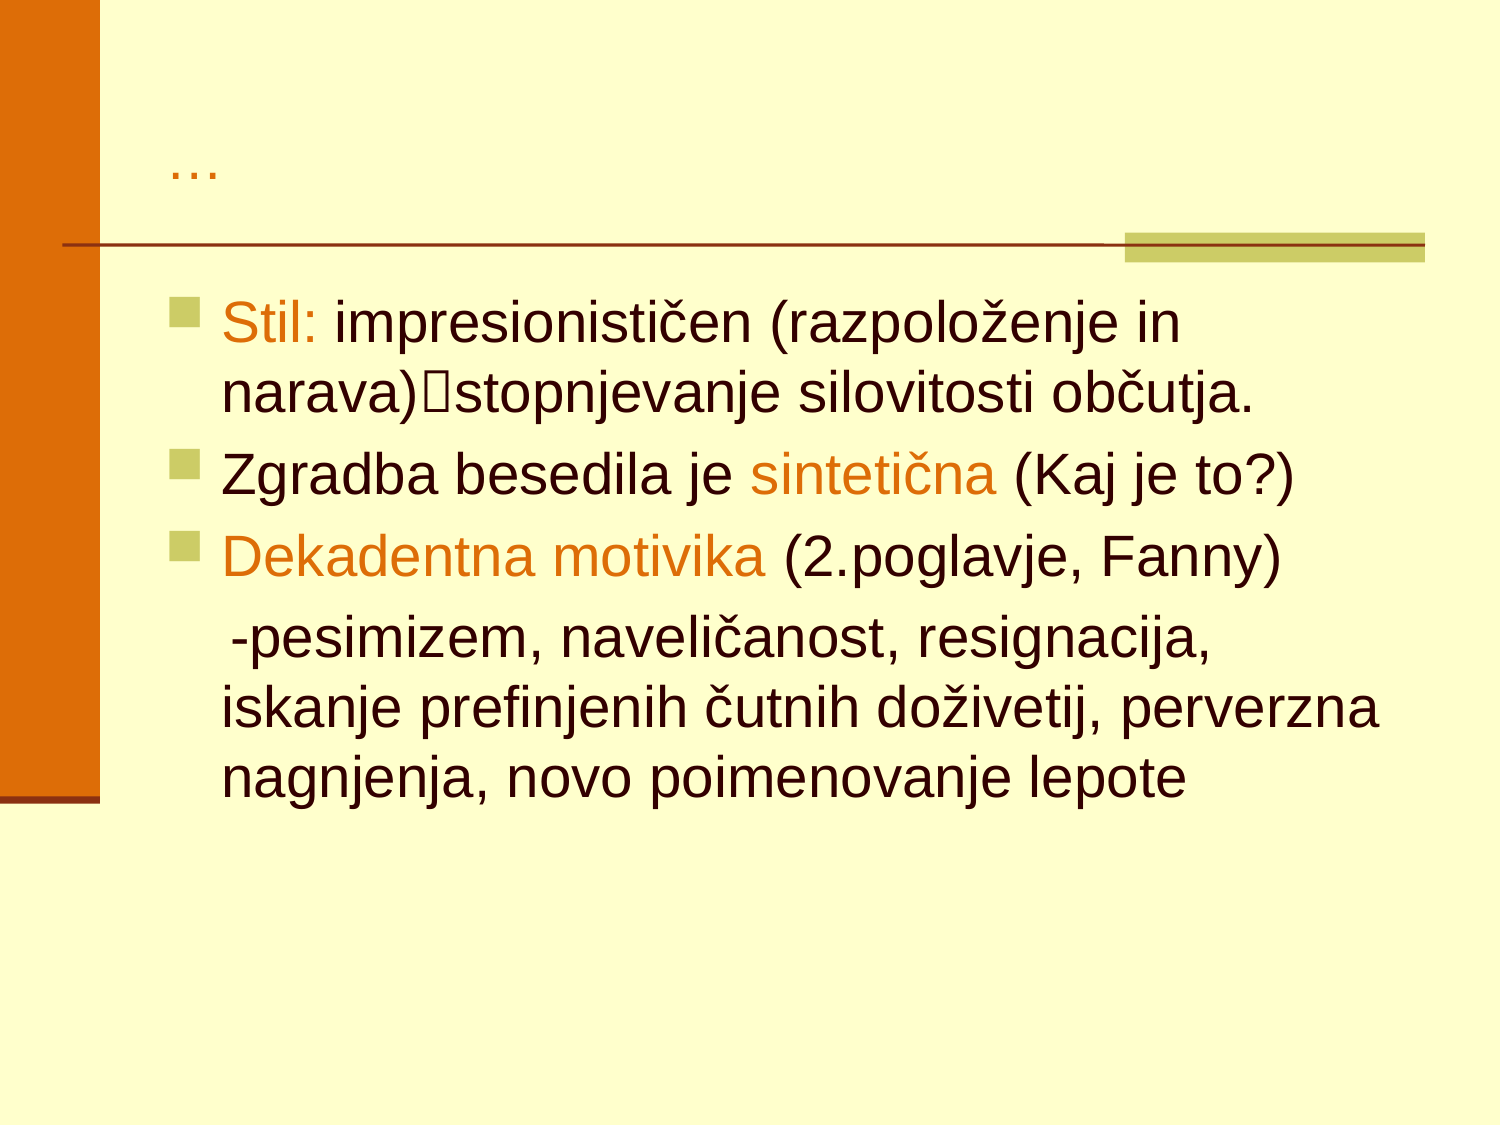

# …
Stil: impresionističen (razpoloženje in narava)stopnjevanje silovitosti občutja.
Zgradba besedila je sintetična (Kaj je to?)
Dekadentna motivika (2.poglavje, Fanny)
 -pesimizem, naveličanost, resignacija, iskanje prefinjenih čutnih doživetij, perverzna nagnjenja, novo poimenovanje lepote